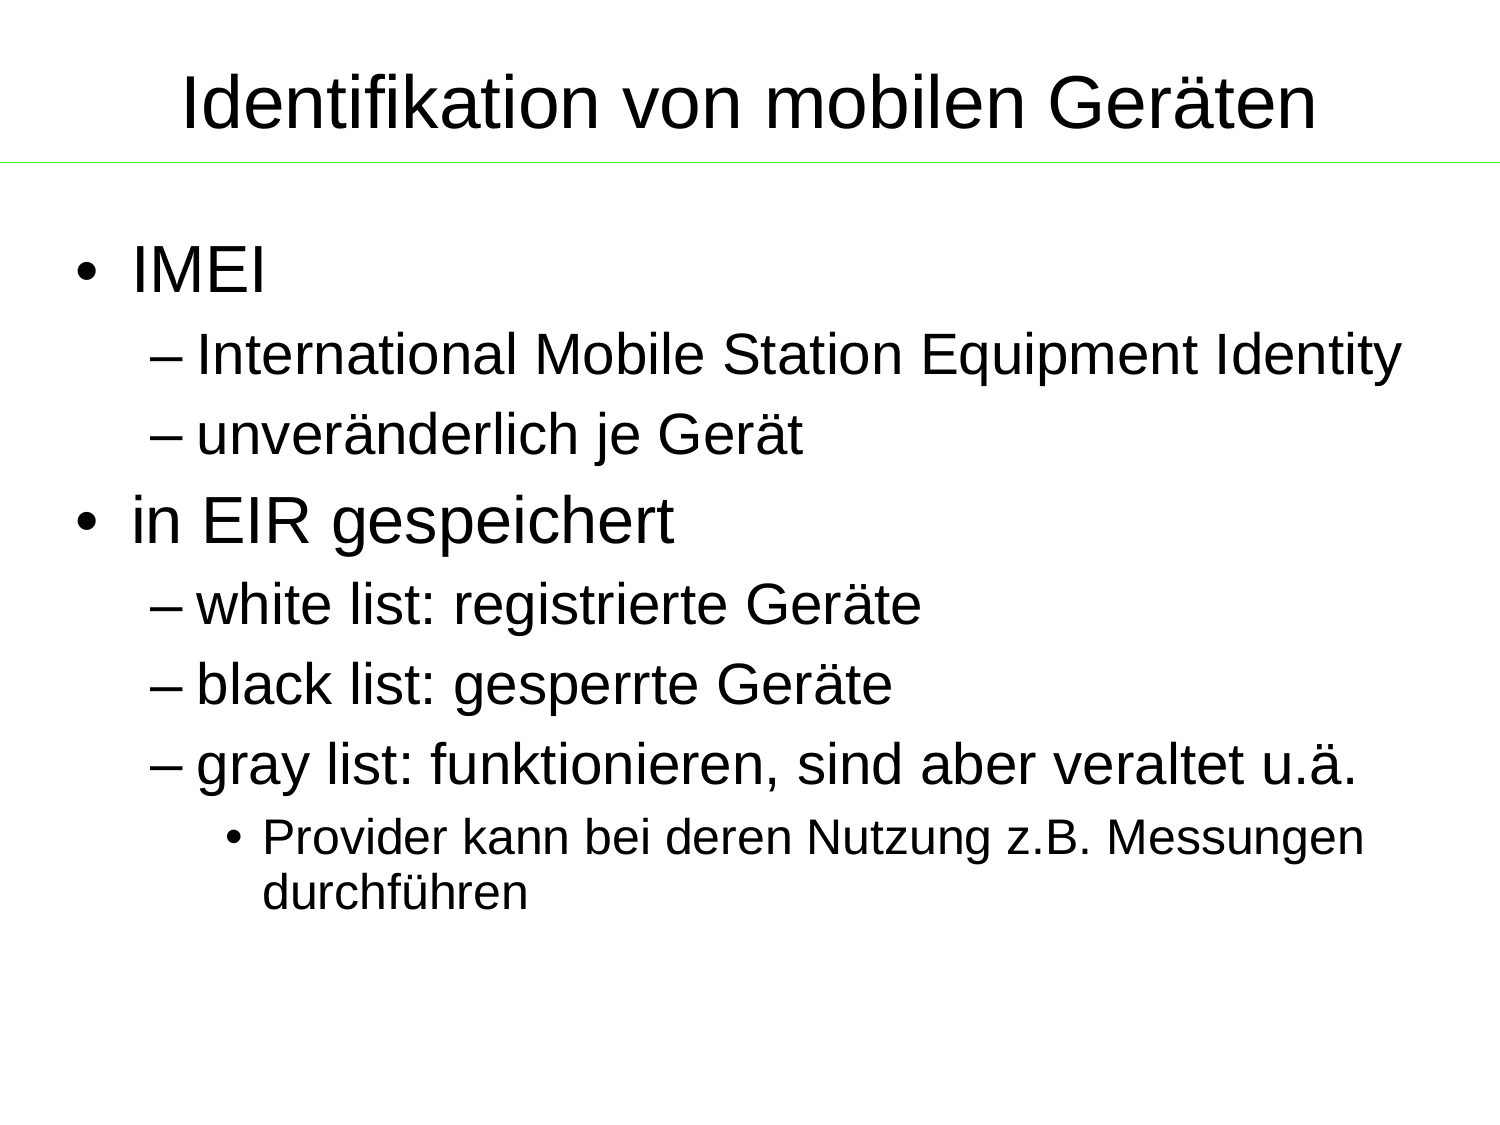

# Identifikation von mobilen Geräten
IMEI
International Mobile Station Equipment Identity
unveränderlich je Gerät
in EIR gespeichert
white list: registrierte Geräte
black list: gesperrte Geräte
gray list: funktionieren, sind aber veraltet u.ä.
Provider kann bei deren Nutzung z.B. Messungen durchführen